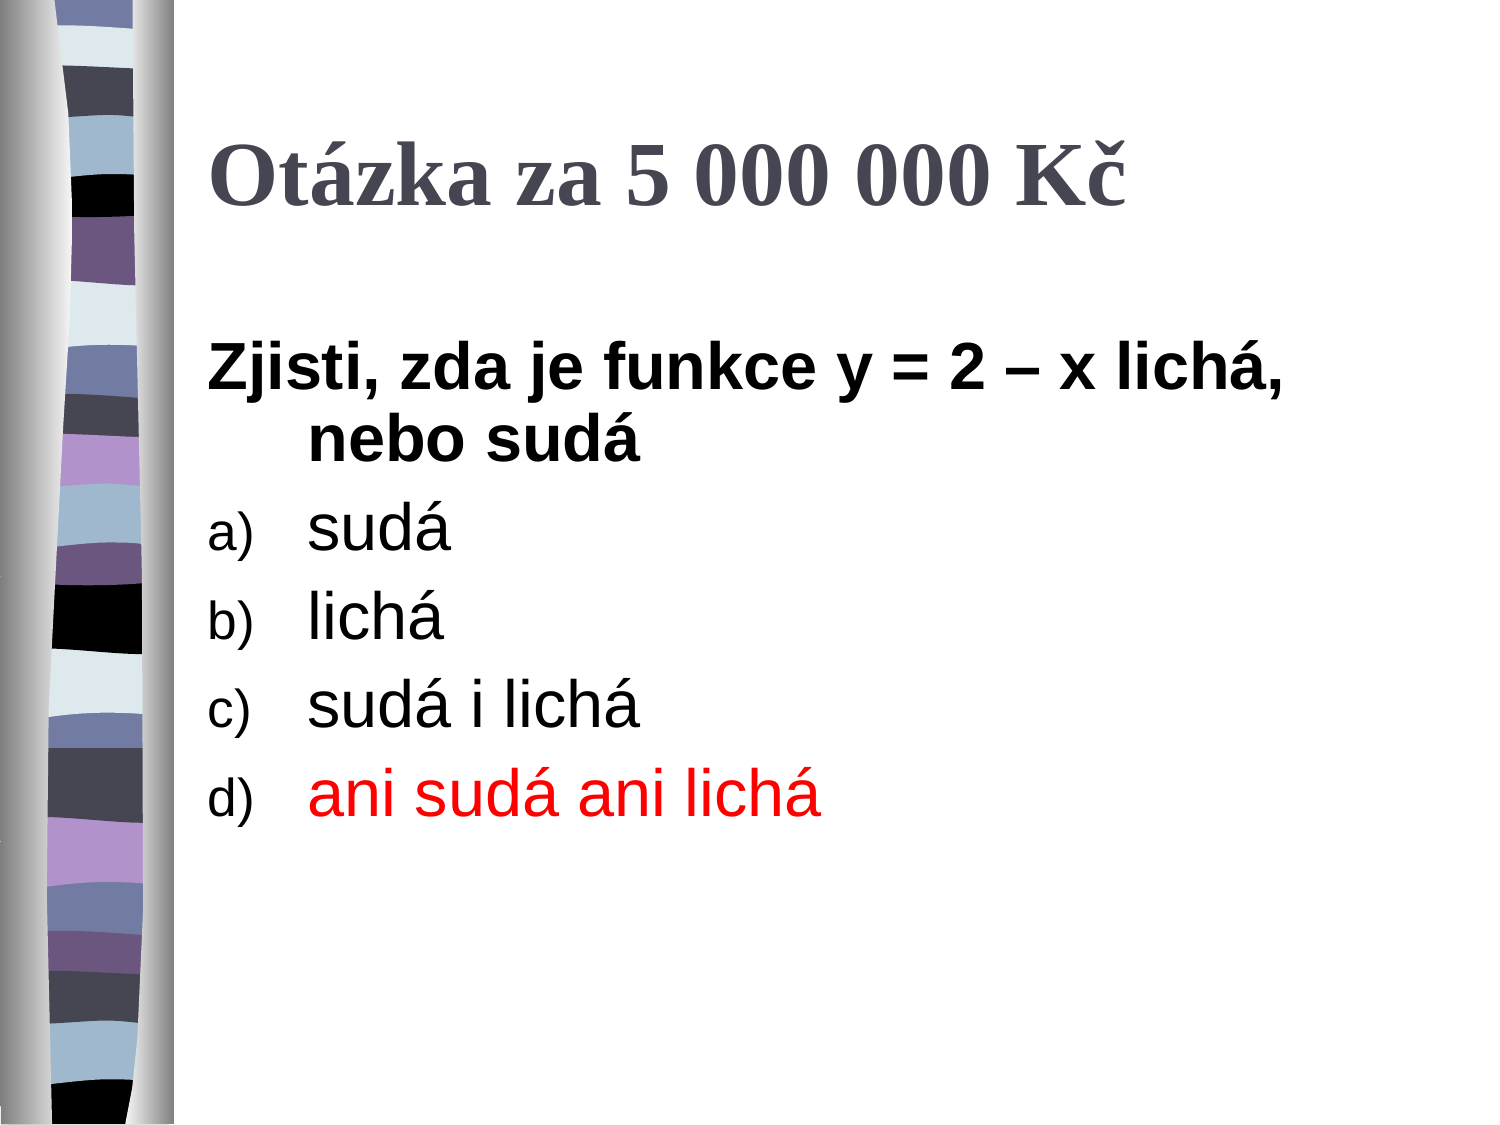

# Otázka za 5 000 000 Kč
Zjisti, zda je funkce y = 2 – x lichá, nebo sudá
sudá
lichá
sudá i lichá
ani sudá ani lichá